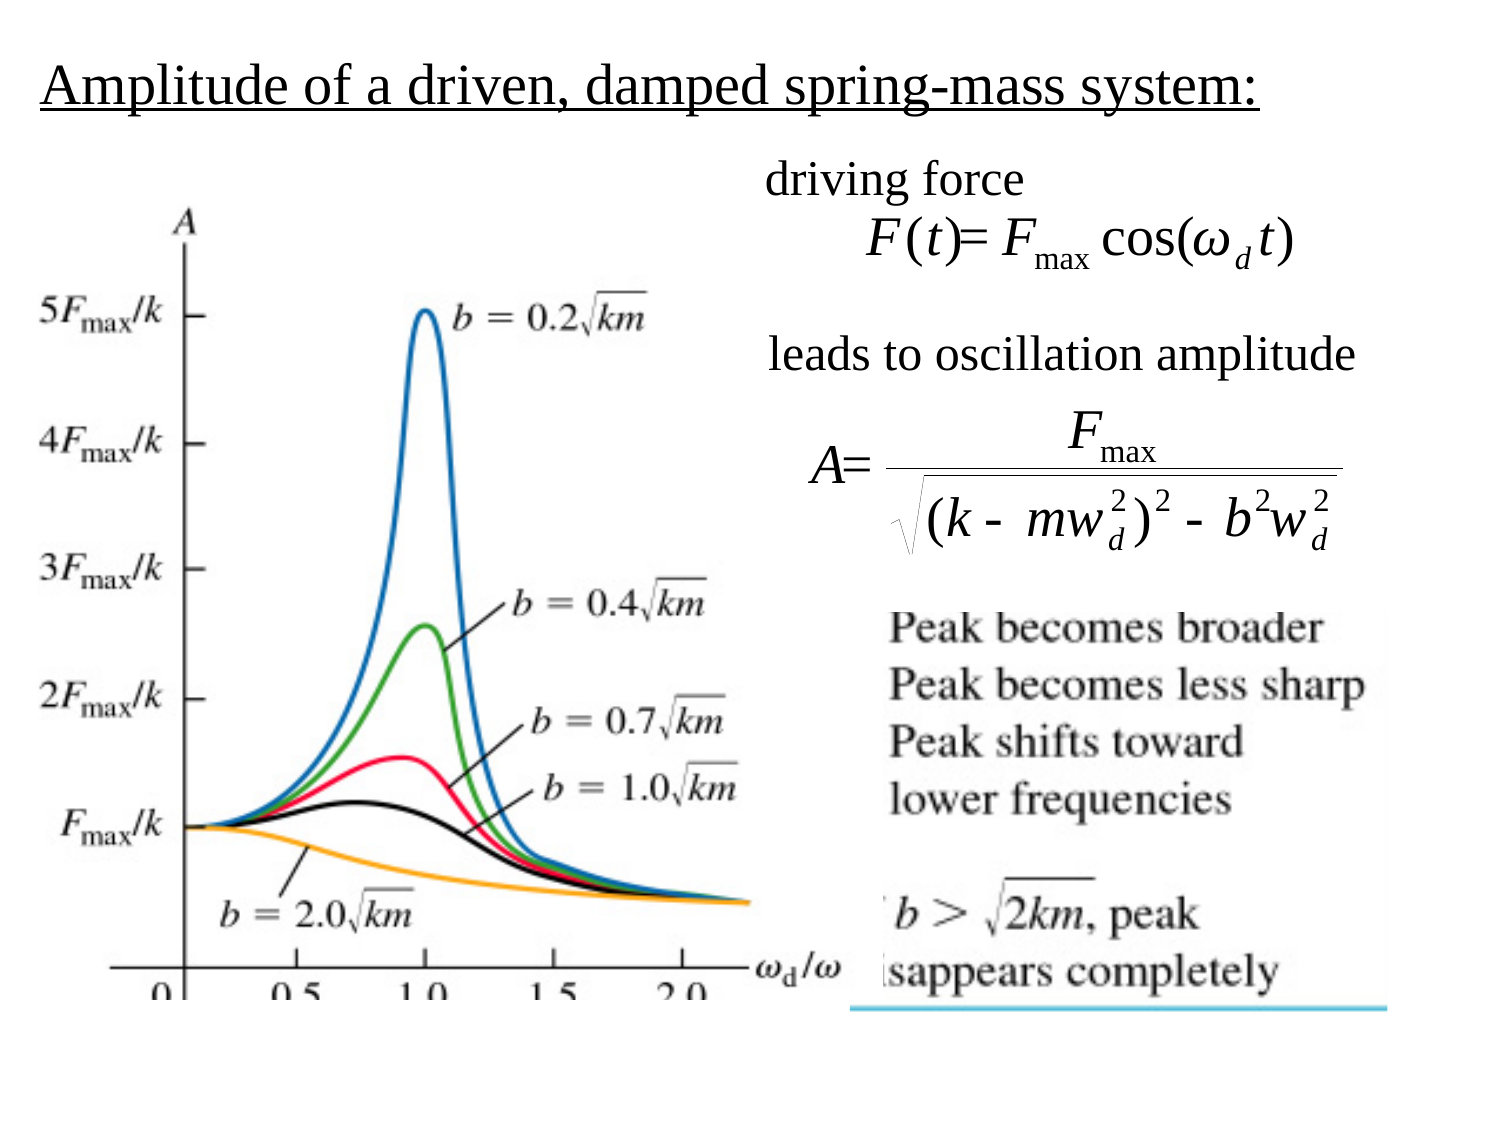

# Amplitude of a driven, damped spring-mass system:
driving force
leads to oscillation amplitude